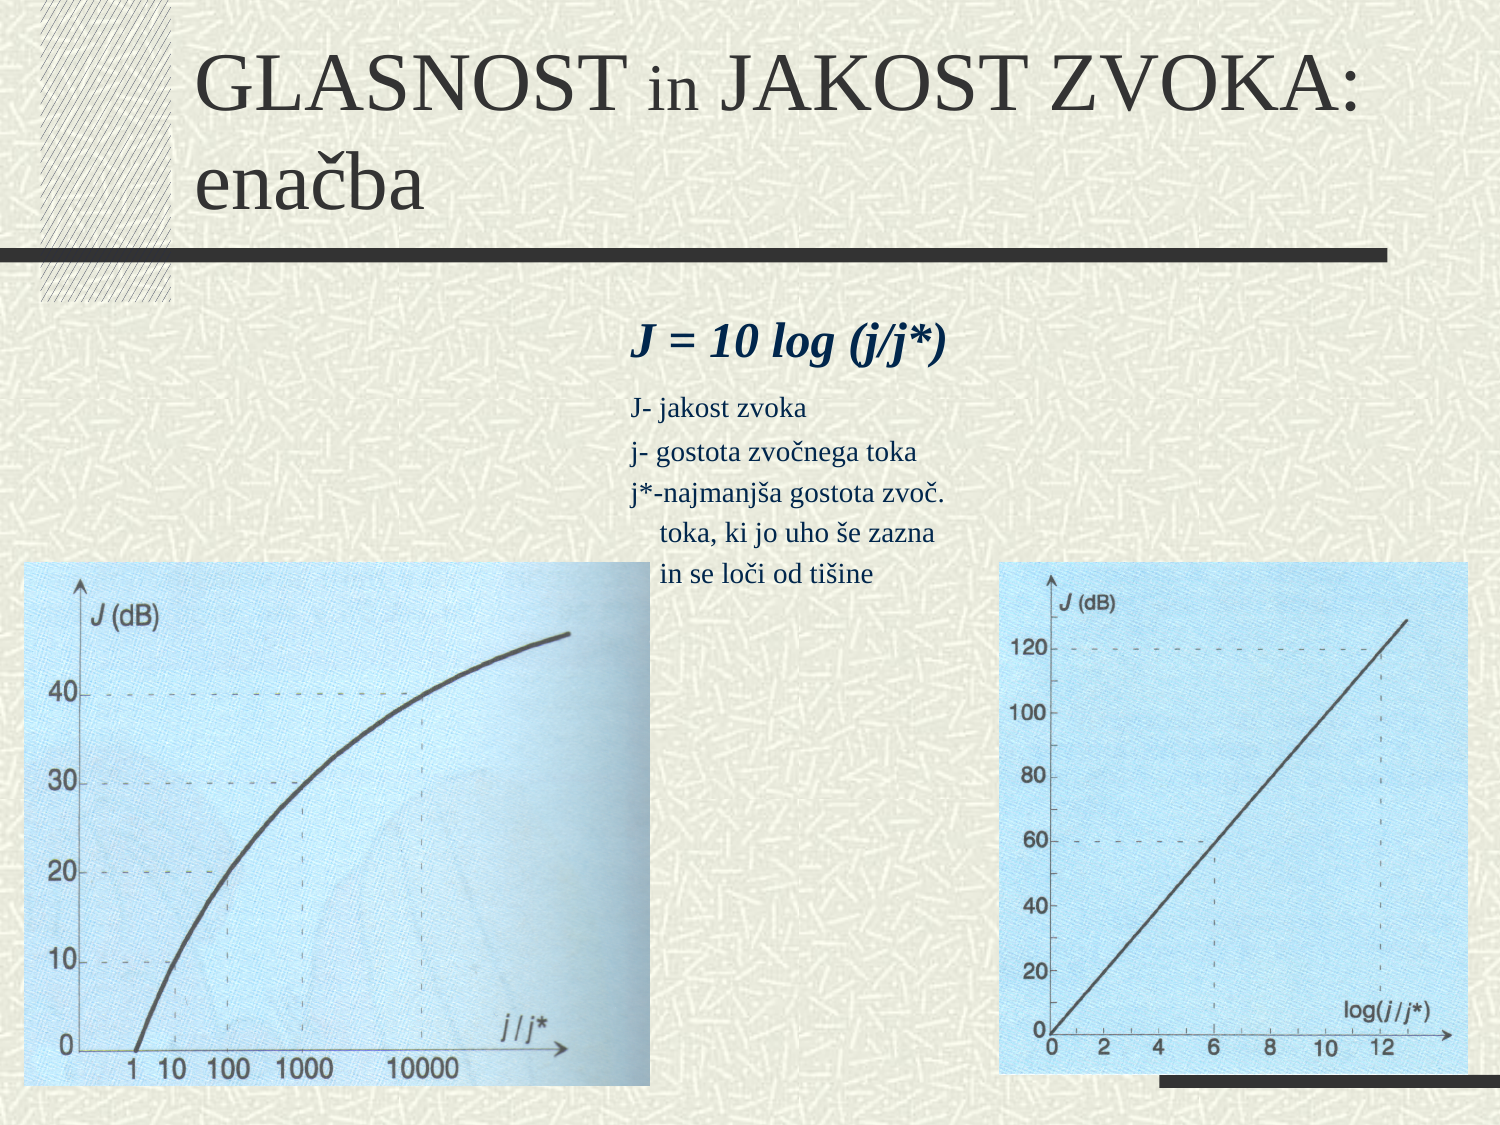

# GLASNOST in JAKOST ZVOKA: enačba
	J = 10 log (j/j*)
	J- jakost zvoka
	j- gostota zvočnega toka
	j*-najmanjša gostota zvoč.
	 toka, ki jo uho še zazna
	 in se loči od tišine